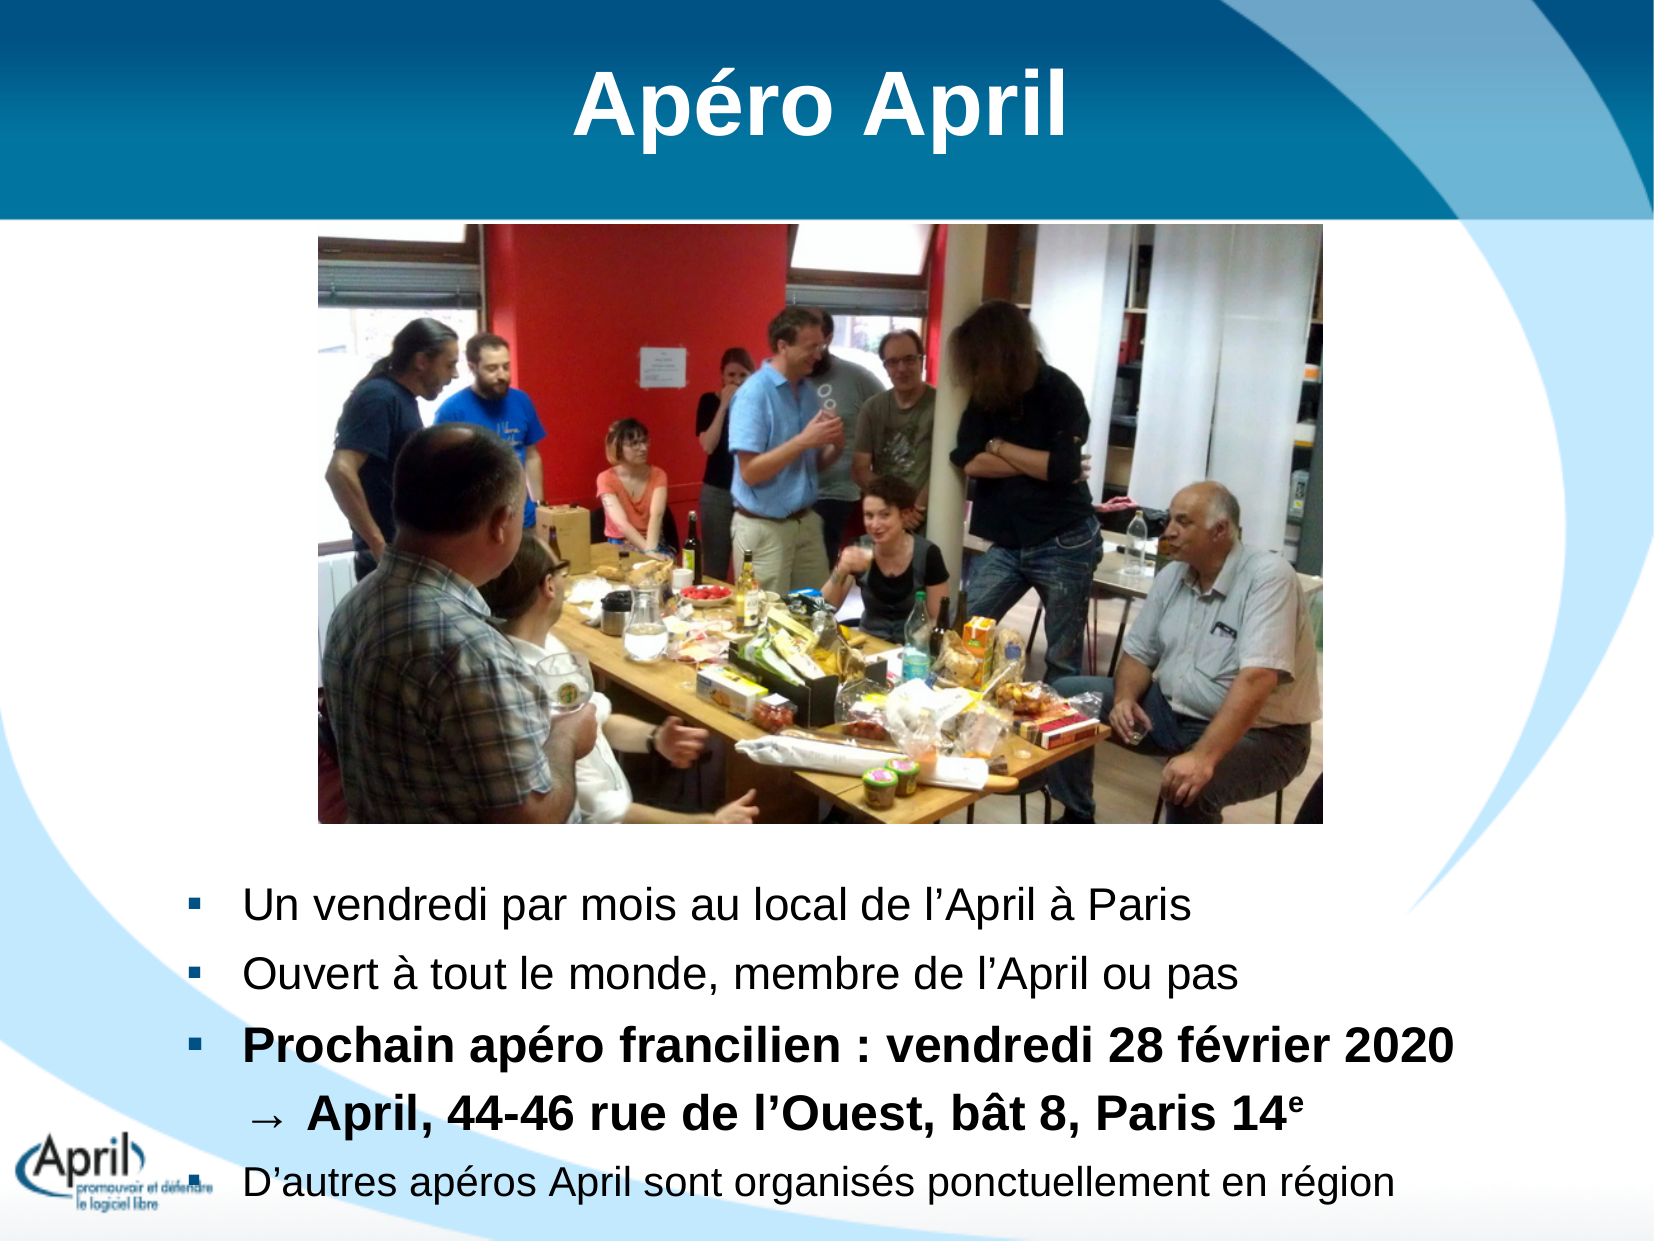

# Apéro April
Un vendredi par mois au local de l’April à Paris
Ouvert à tout le monde, membre de l’April ou pas
Prochain apéro francilien : vendredi 28 février 2020
→ April, 44-46 rue de l’Ouest, bât 8, Paris 14e
D’autres apéros April sont organisés ponctuellement en région